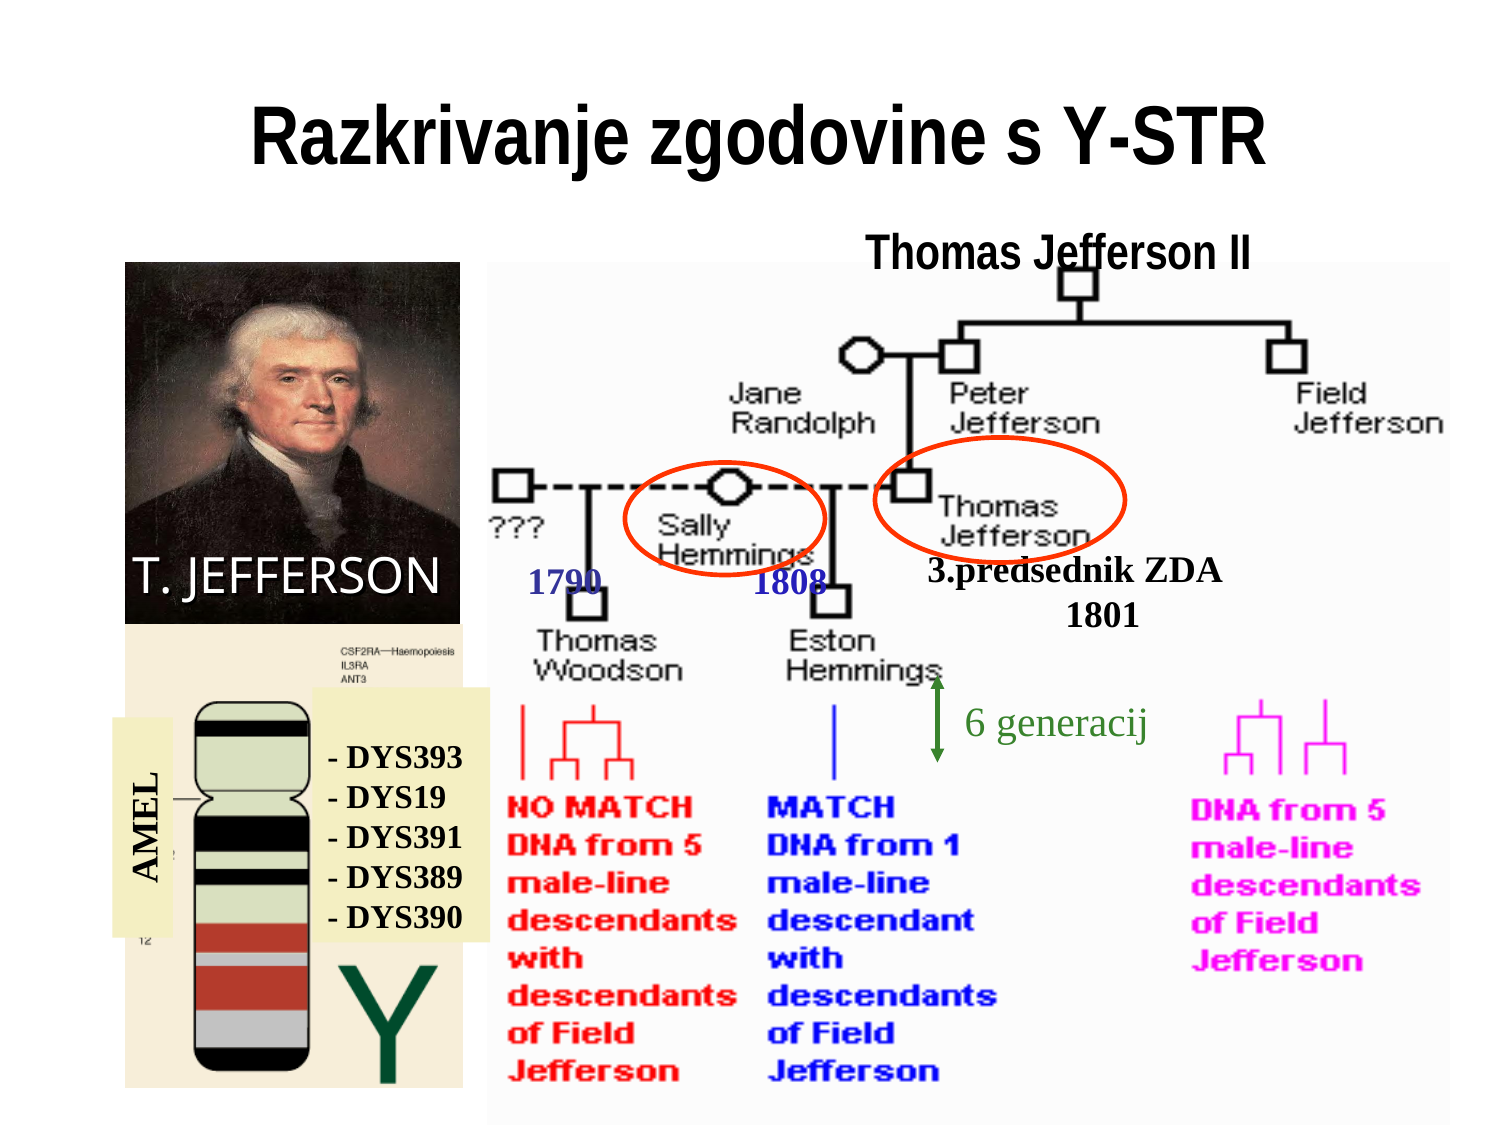

# Razkrivanje zgodovine s Y-STR
Thomas Jefferson II
T. JEFFERSON
3.predsednik ZDA
1801
1790
1808
- DYS393
- DYS19
- DYS391
- DYS389
- DYS390
AMEL
6 generacij
FKKT 2011